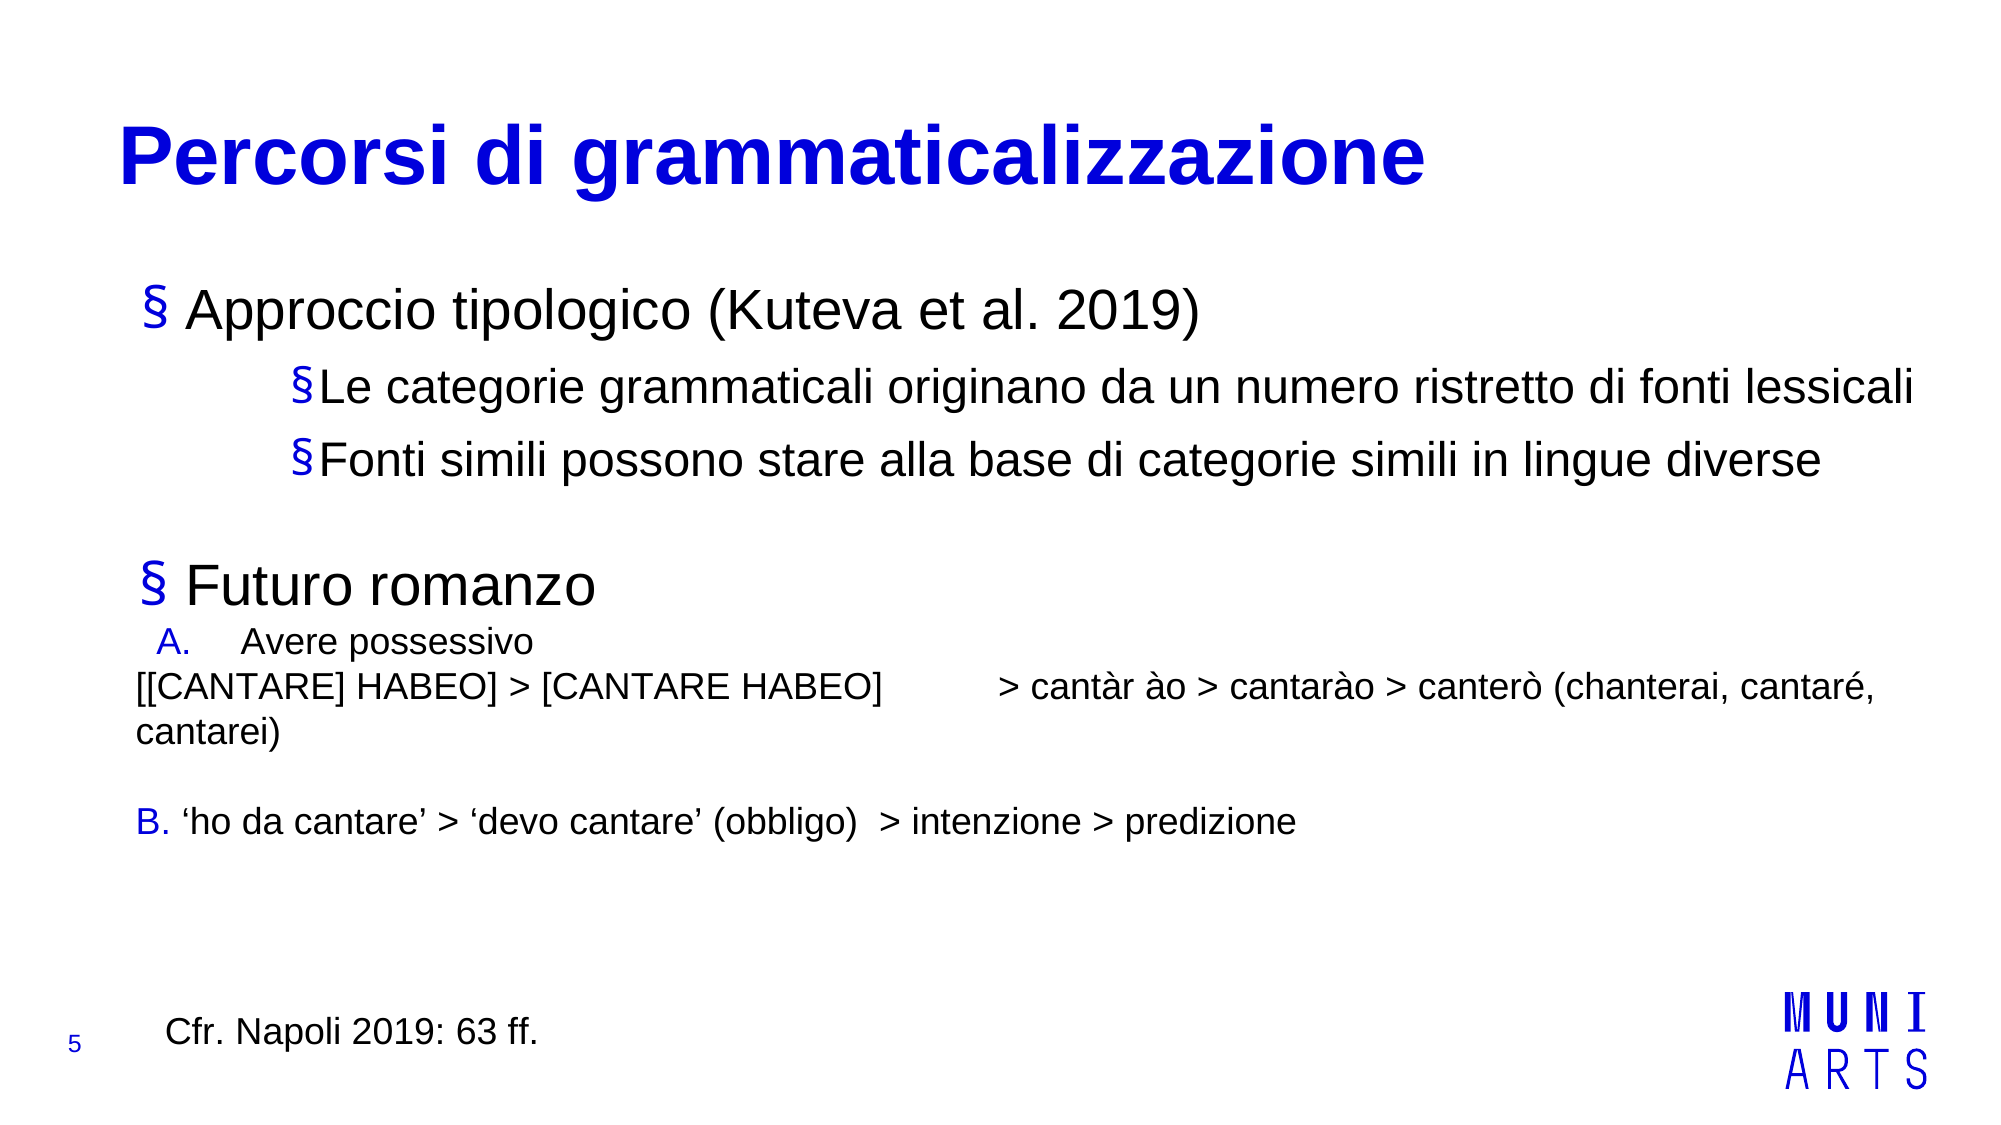

# Percorsi di grammaticalizzazione
 Approccio tipologico (Kuteva et al. 2019)
Le categorie grammaticali originano da un numero ristretto di fonti lessicali
Fonti simili possono stare alla base di categorie simili in lingue diverse
 Futuro romanzo
Avere possessivo
[[cantare] habeo] > [cantare habeo] > cantàr ào > cantarào > canterò (chanterai, cantaré, cantarei)
B. ‘ho da cantare’ > ‘devo cantare’ (obbligo) > intenzione > predizione
 Cfr. Napoli 2019: 63 ff.